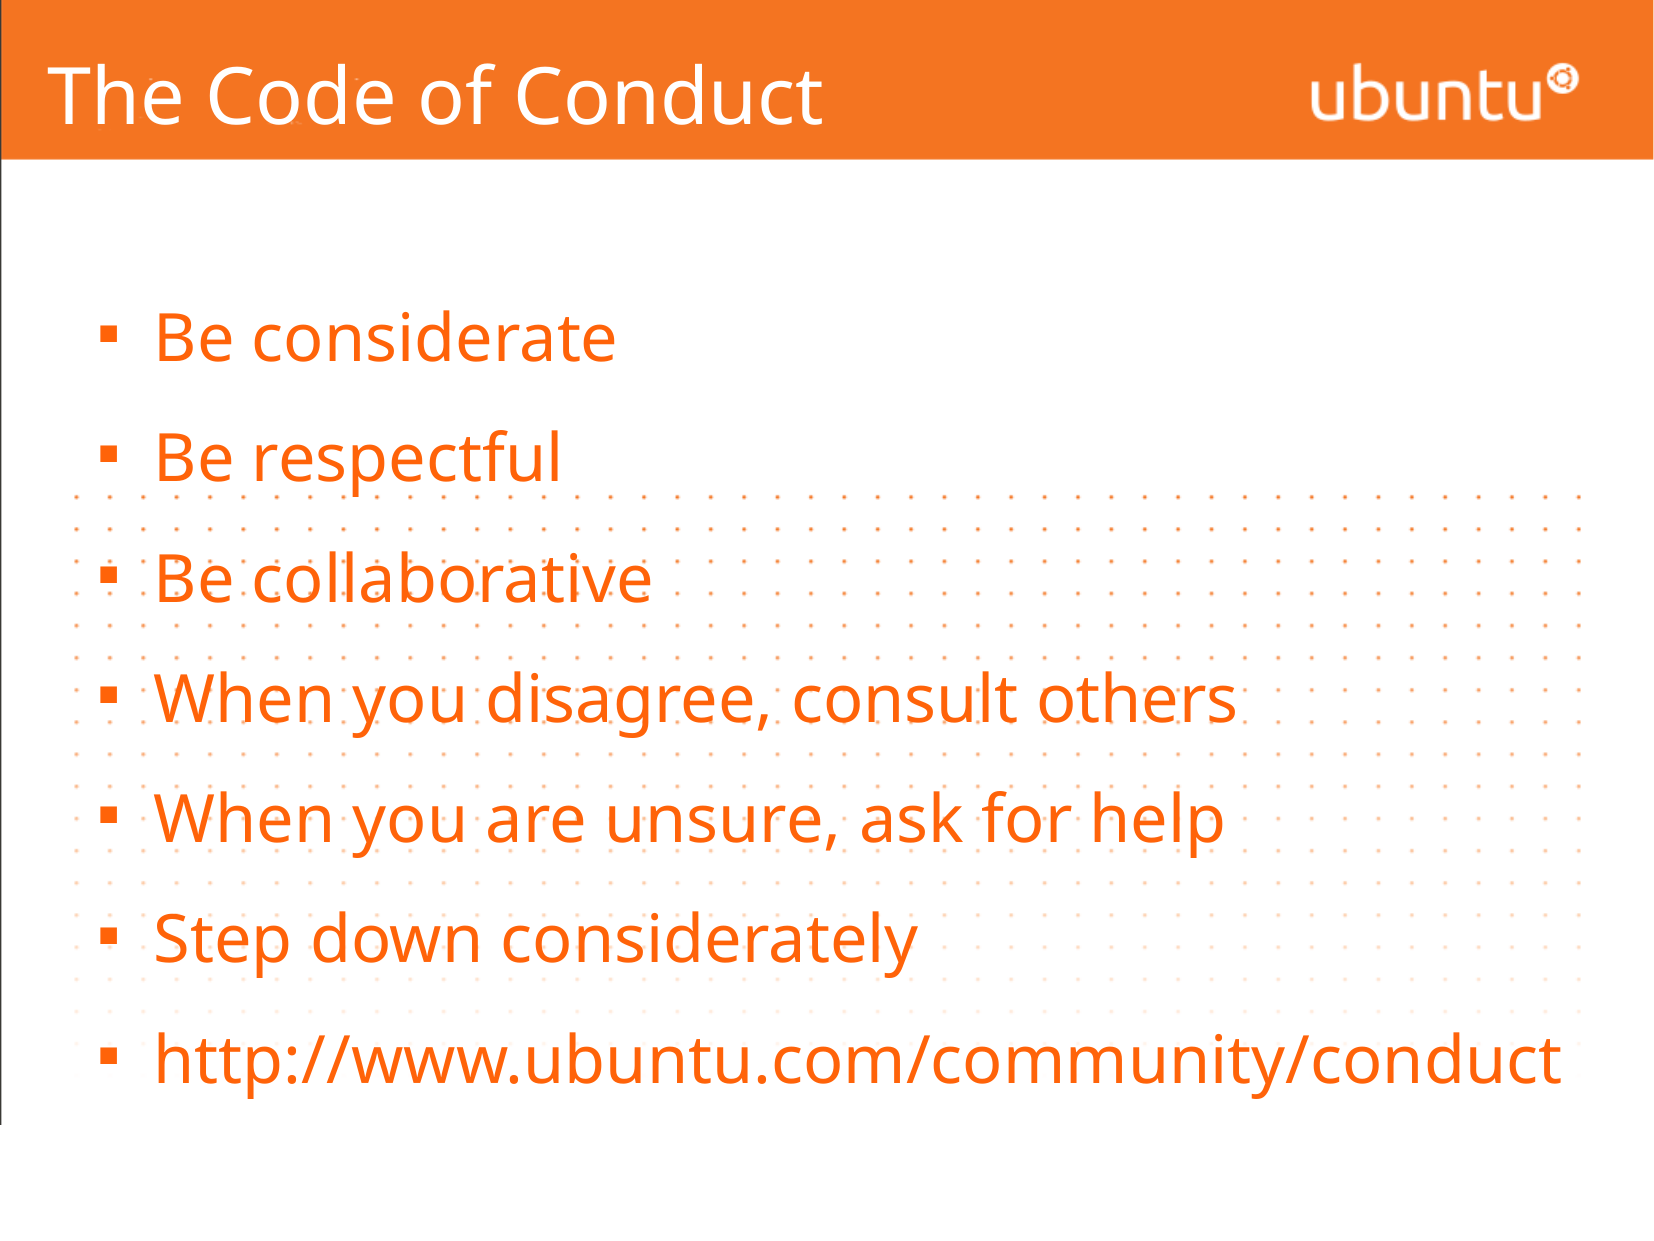

# The Code of Conduct
Be considerate
Be respectful
Be collaborative
When you disagree, consult others
When you are unsure, ask for help
Step down considerately
http://www.ubuntu.com/community/conduct